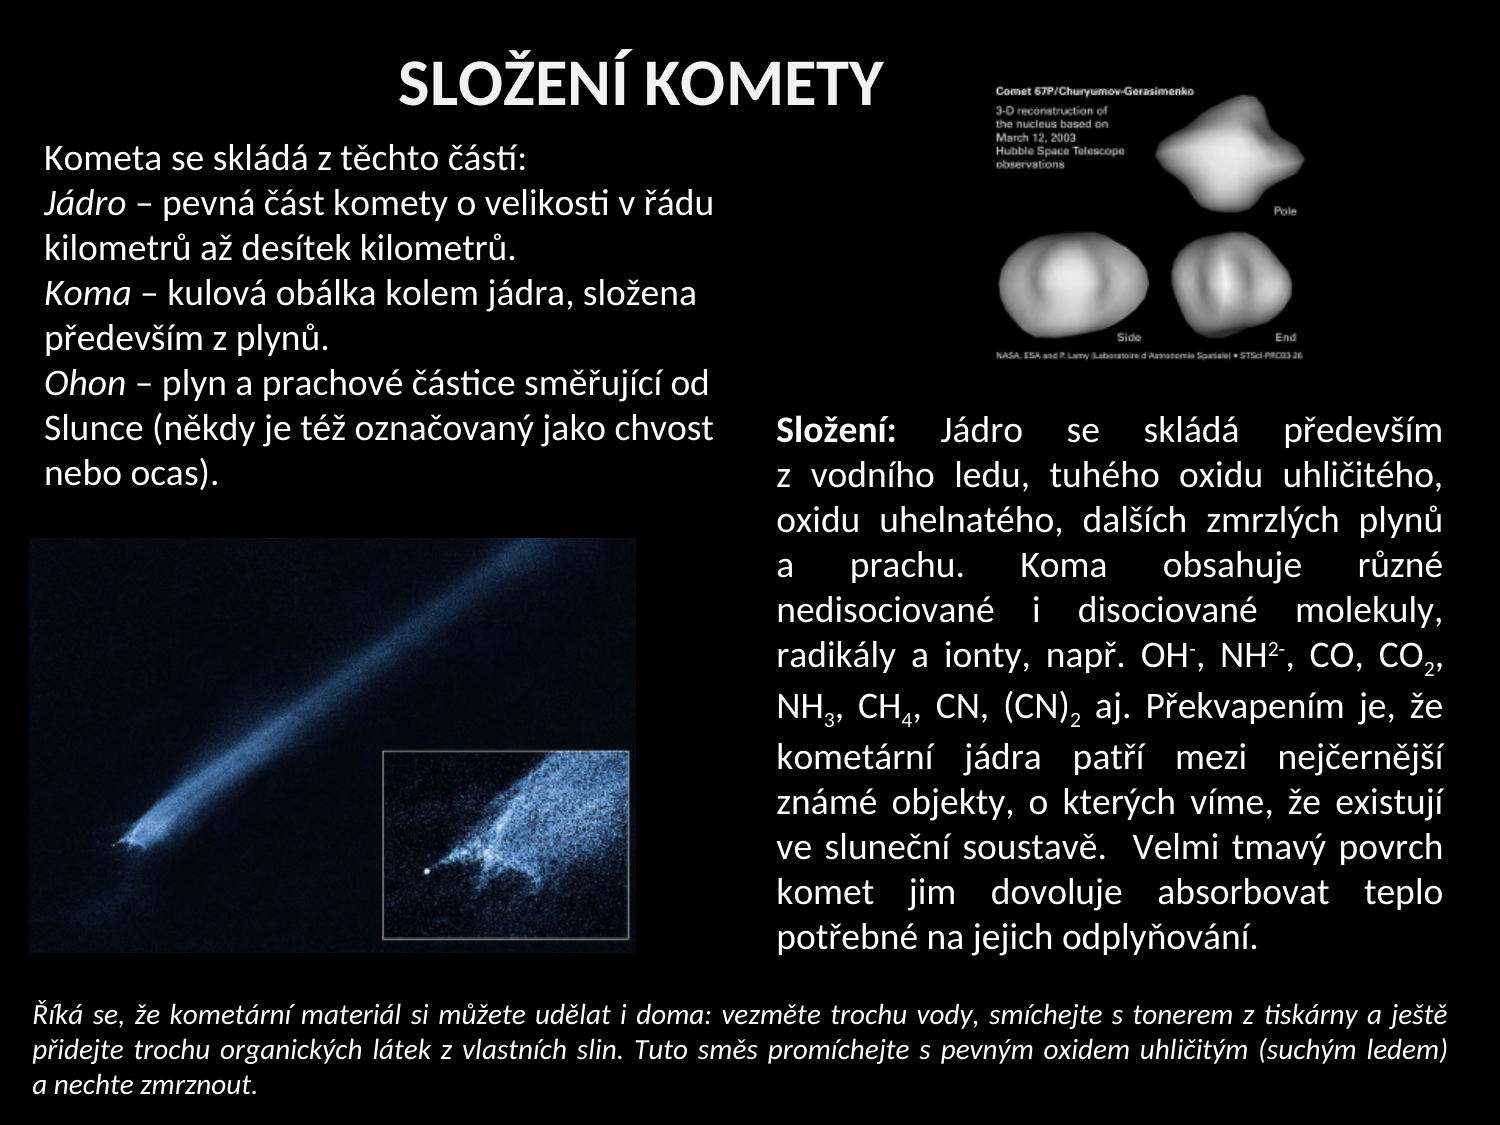

SLOŽENÍ KOMETY
Kometa se skládá z těchto částí:
Jádro – pevná část komety o velikosti v řádu kilometrů až desítek kilometrů.
Koma – kulová obálka kolem jádra, složena především z plynů.
Ohon – plyn a prachové částice směřující od Slunce (někdy je též označovaný jako chvost nebo ocas).
Složení: Jádro se skládá především
z vodního ledu, tuhého oxidu uhličitého, oxidu uhelnatého, dalších zmrzlých plynů
a prachu. Koma obsahuje různé nedisociované i disociované molekuly, radikály a ionty, např. OH-, NH2-, CO, CO2, NH3, CH4, CN, (CN)2 aj. Překvapením je, že kometární jádra patří mezi nejčernější známé objekty, o kterých víme, že existují ve sluneční soustavě. Velmi tmavý povrch komet jim dovoluje absorbovat teplo potřebné na jejich odplyňování.
Říká se, že kometární materiál si můžete udělat i doma: vezměte trochu vody, smíchejte s tonerem z tiskárny a ještě přidejte trochu organických látek z vlastních slin. Tuto směs promíchejte s pevným oxidem uhličitým (suchým ledem)
a nechte zmrznout.